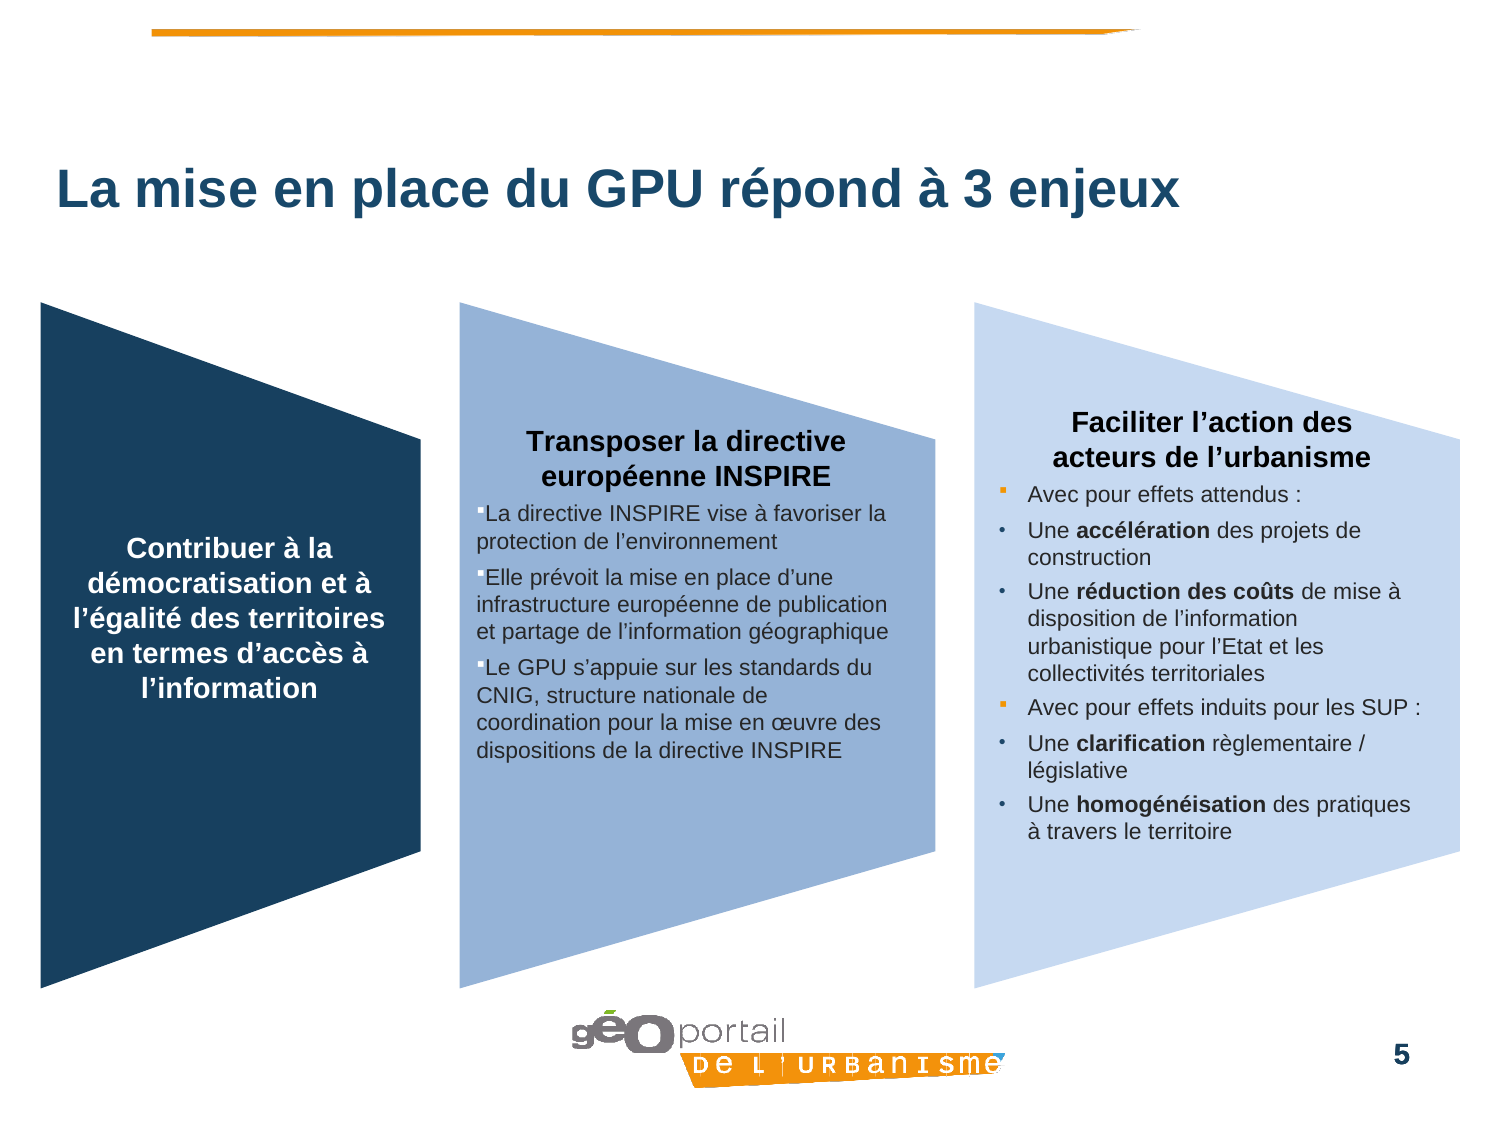

# La mise en place du GPU répond à 3 enjeux
Faciliter l’action des
acteurs de l’urbanisme
Avec pour effets attendus :
Une accélération des projets de construction
Une réduction des coûts de mise à disposition de l’information urbanistique pour l’Etat et les collectivités territoriales
Avec pour effets induits pour les SUP :
Une clarification règlementaire / législative
Une homogénéisation des pratiques à travers le territoire
Transposer la directive européenne INSPIRE
La directive INSPIRE vise à favoriser la protection de l’environnement
Elle prévoit la mise en place d’une infrastructure européenne de publication et partage de l’information géographique
Le GPU s’appuie sur les standards du CNIG, structure nationale de coordination pour la mise en œuvre des dispositions de la directive INSPIRE
Contribuer à la démocratisation et à l’égalité des territoires en termes d’accès à l’information